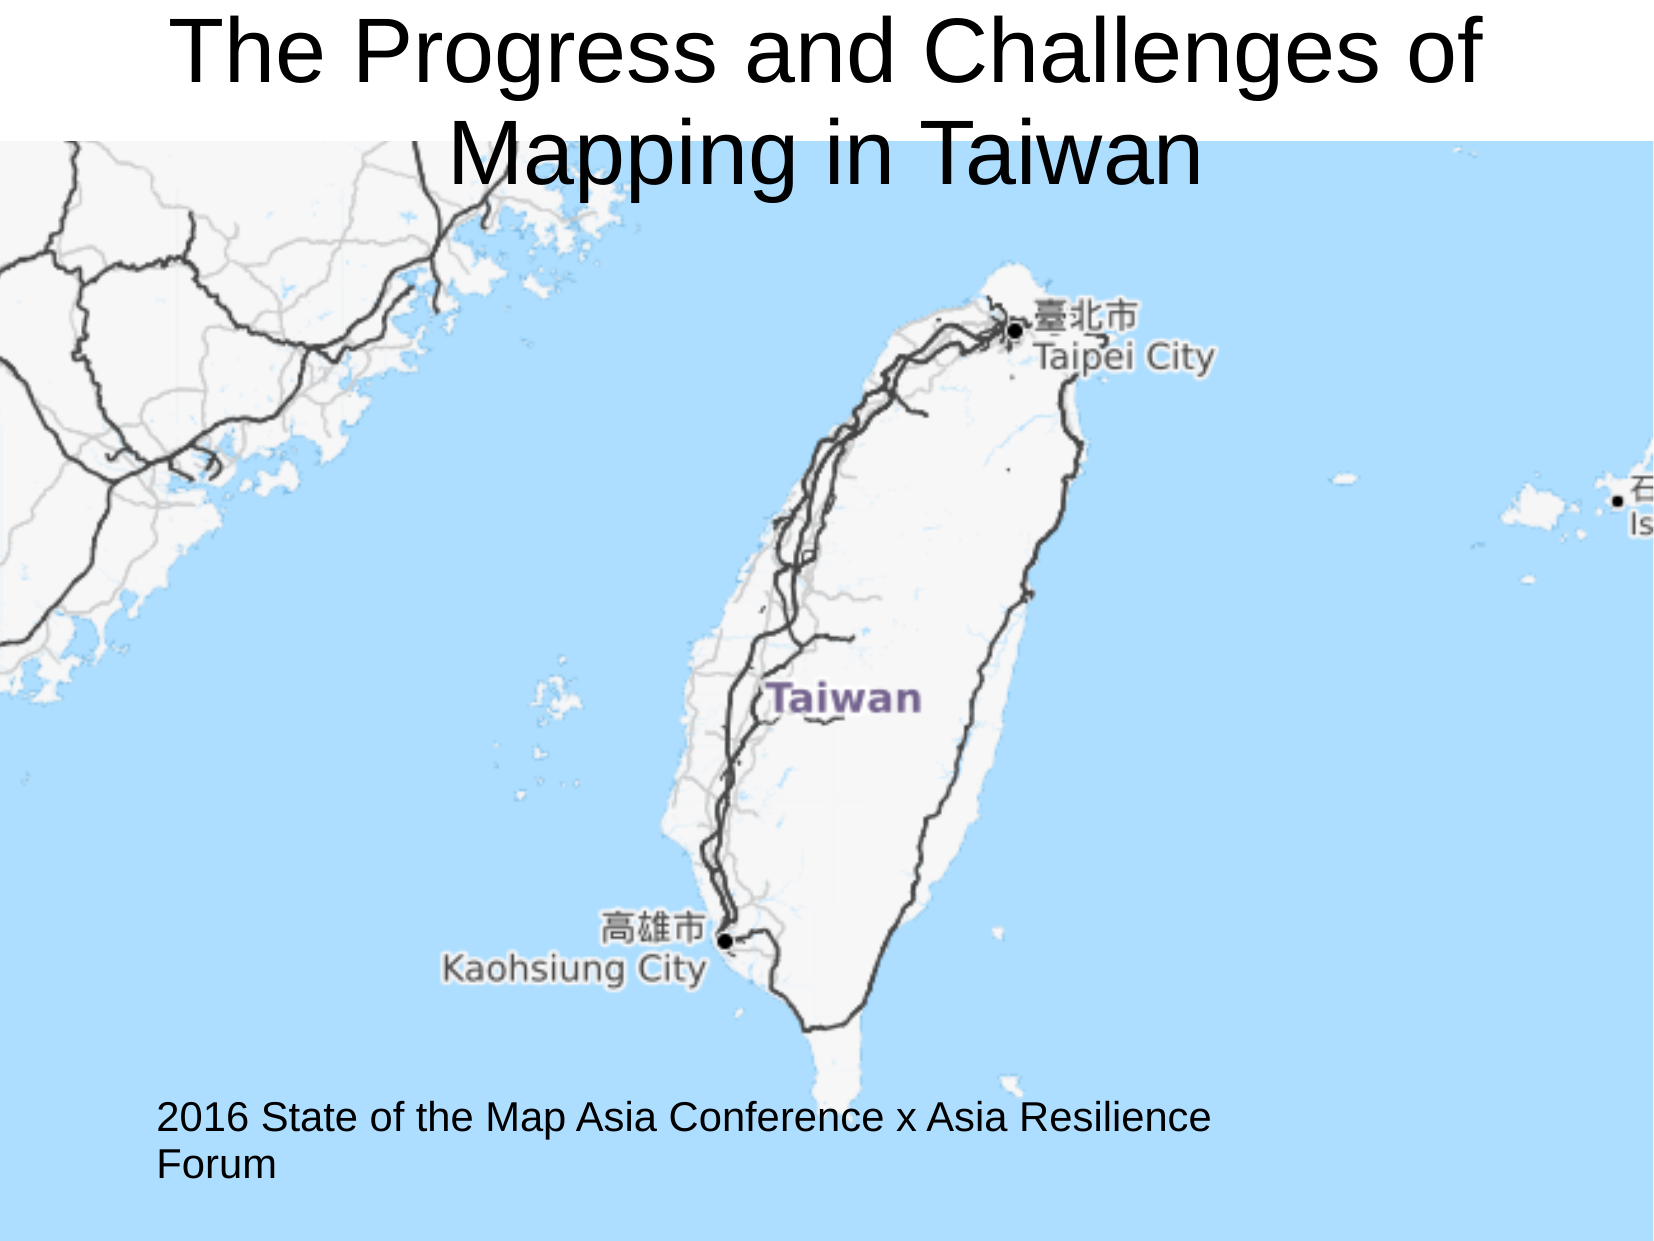

# The Progress and Challenges of Mapping in Taiwan
2016 State of the Map Asia Conference x Asia Resilience Forum